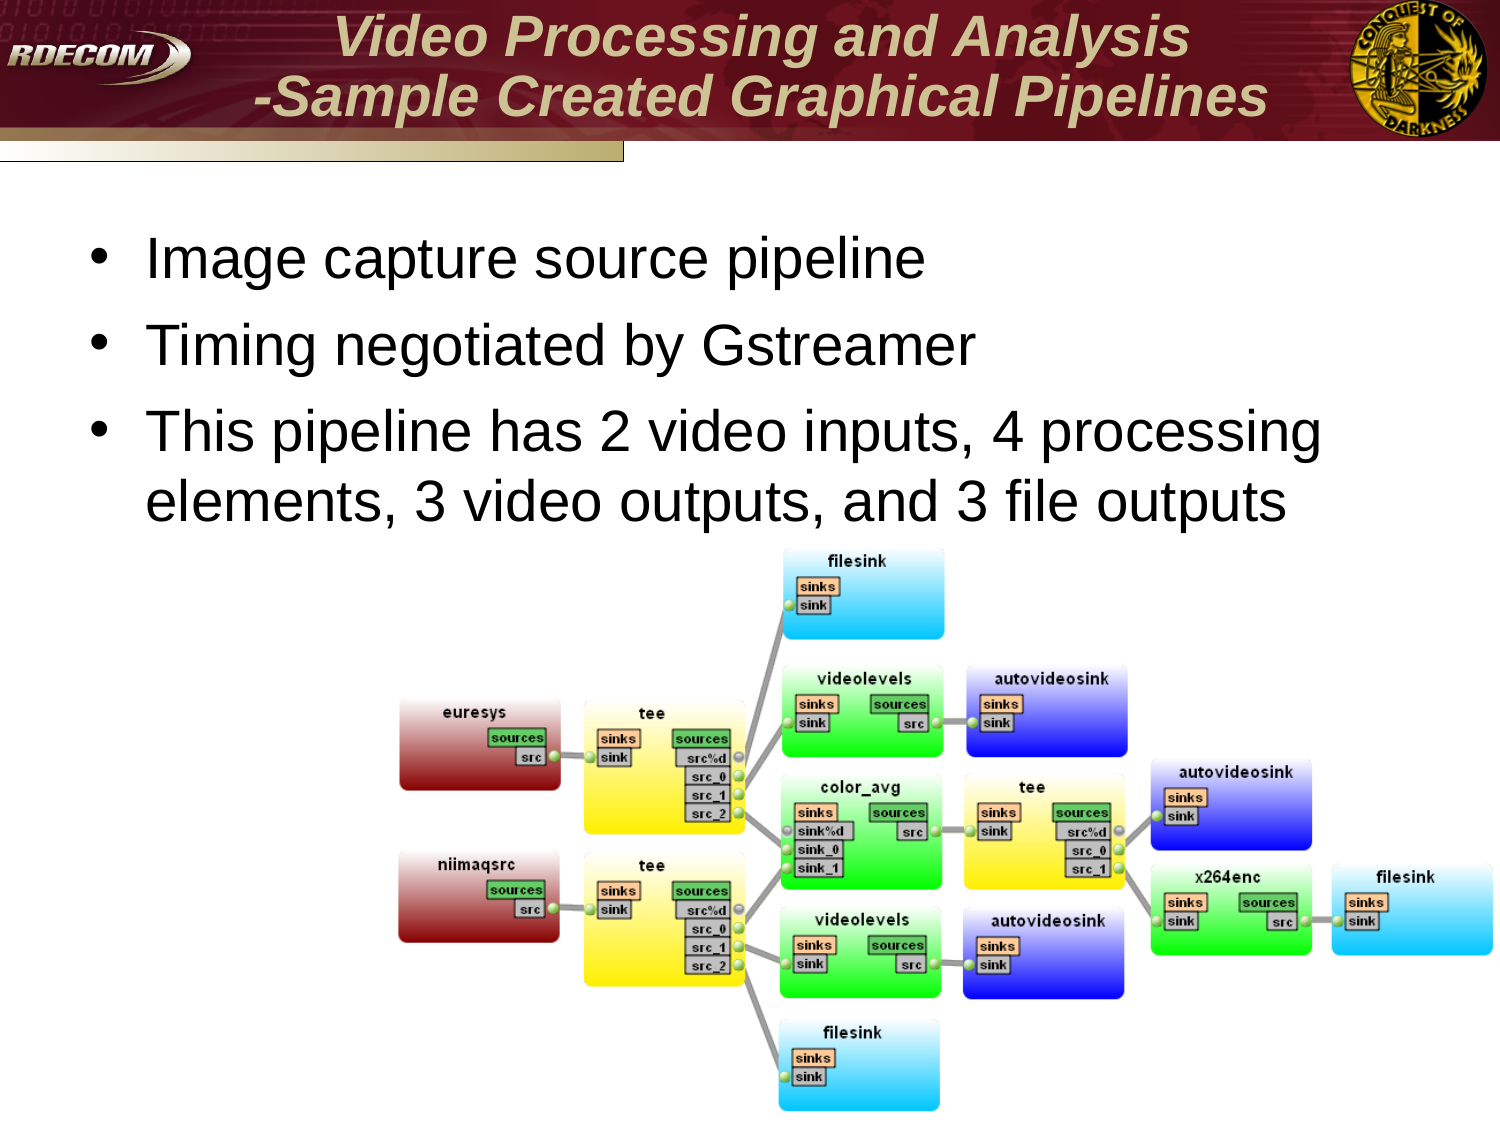

Video Processing and Analysis
-Sample Created Graphical Pipelines
Image capture source pipeline
Timing negotiated by Gstreamer
This pipeline has 2 video inputs, 4 processing elements, 3 video outputs, and 3 file outputs